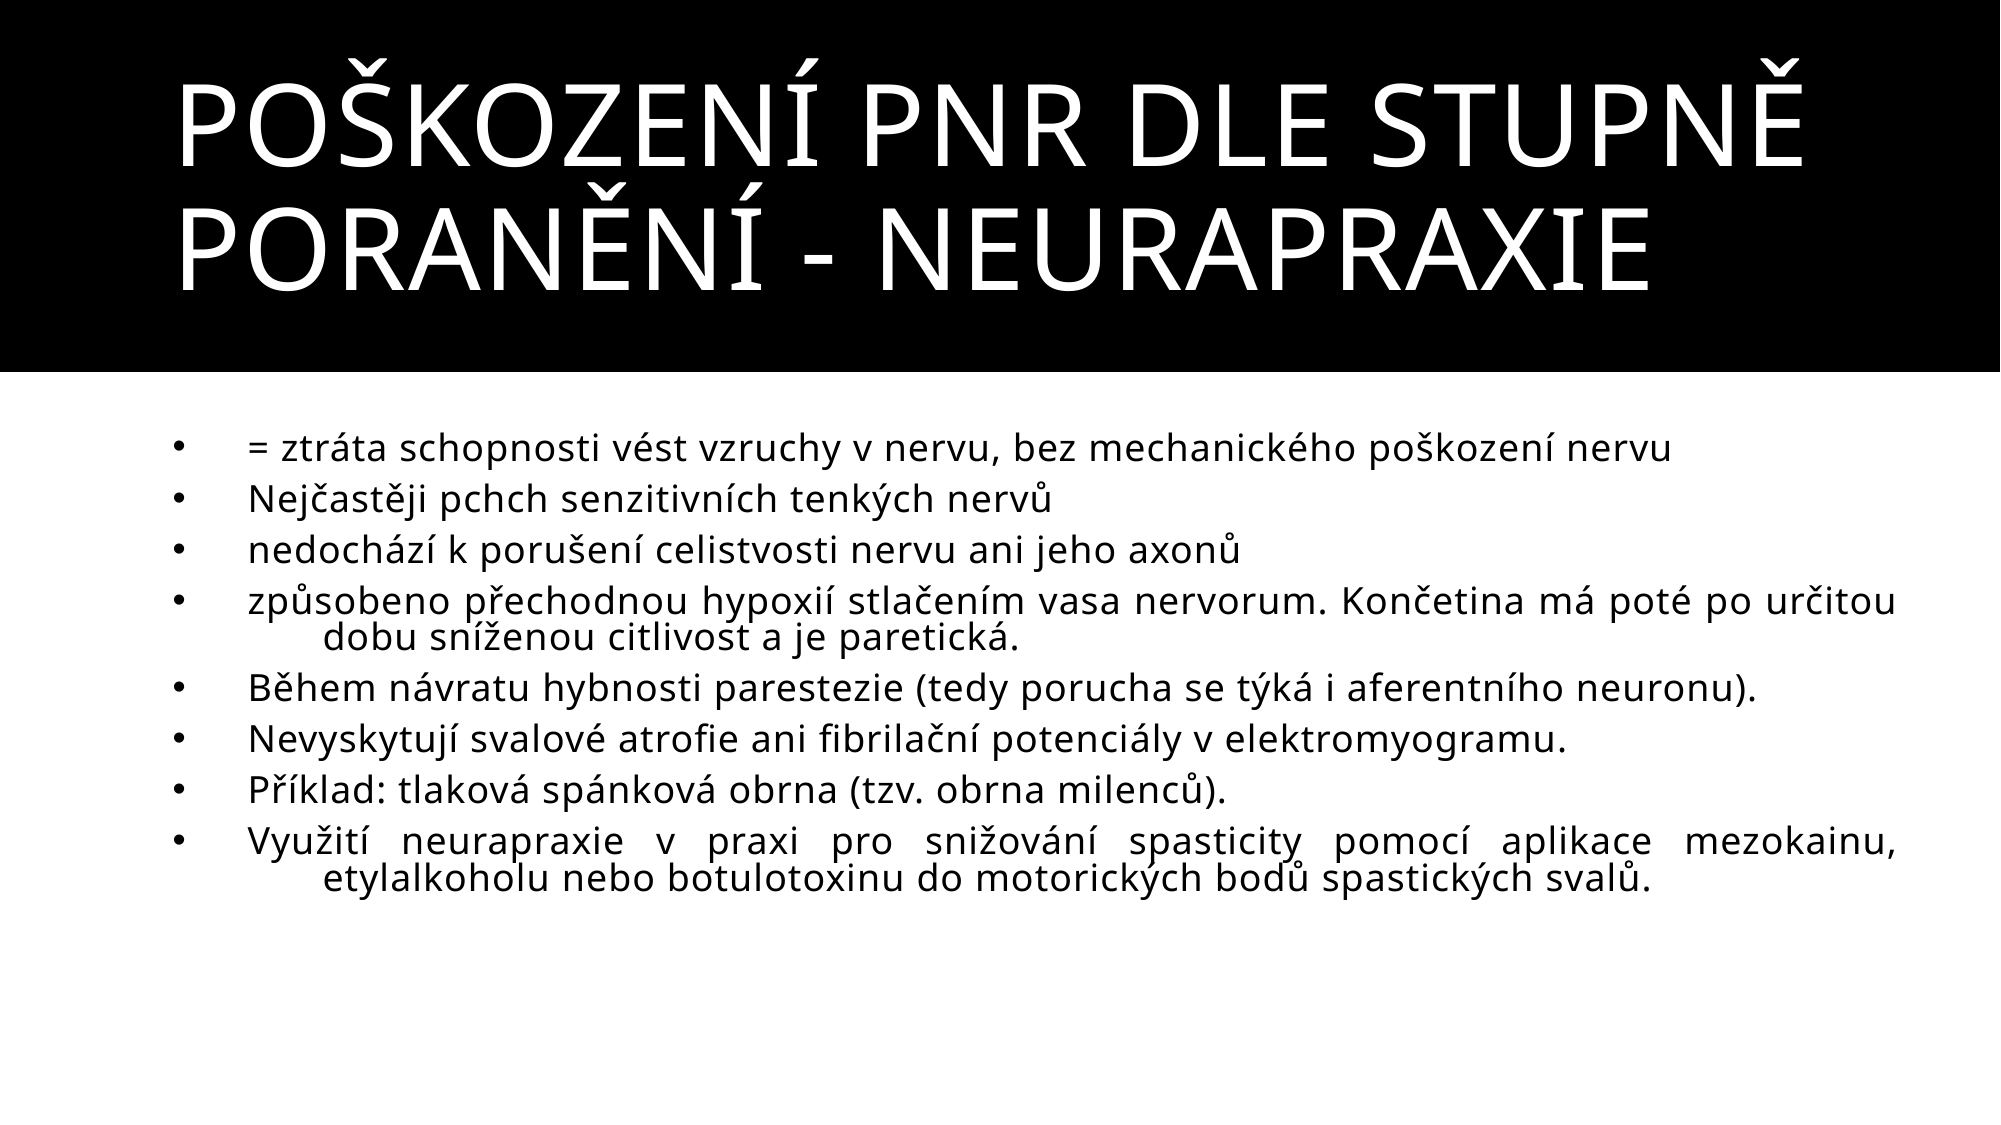

# Poškození PNR dle stupně poranění - neurapraxie
= ztráta schopnosti vést vzruchy v nervu, bez mechanického poškození nervu
Nejčastěji pchch senzitivních tenkých nervů
nedochází k porušení celistvosti nervu ani jeho axonů
způsobeno přechodnou hypoxií stlačením vasa nervorum. Končetina má poté po určitou dobu sníženou citlivost a je paretická.
Během návratu hybnosti parestezie (tedy porucha se týká i aferentního neuronu).
Nevyskytují svalové atrofie ani fibrilační potenciály v elektromyogramu.
Příklad: tlaková spánková obrna (tzv. obrna milenců).
Využití neurapraxie v praxi pro snižování spasticity pomocí aplikace mezokainu, etylalkoholu nebo botulotoxinu do motorických bodů spastických svalů.